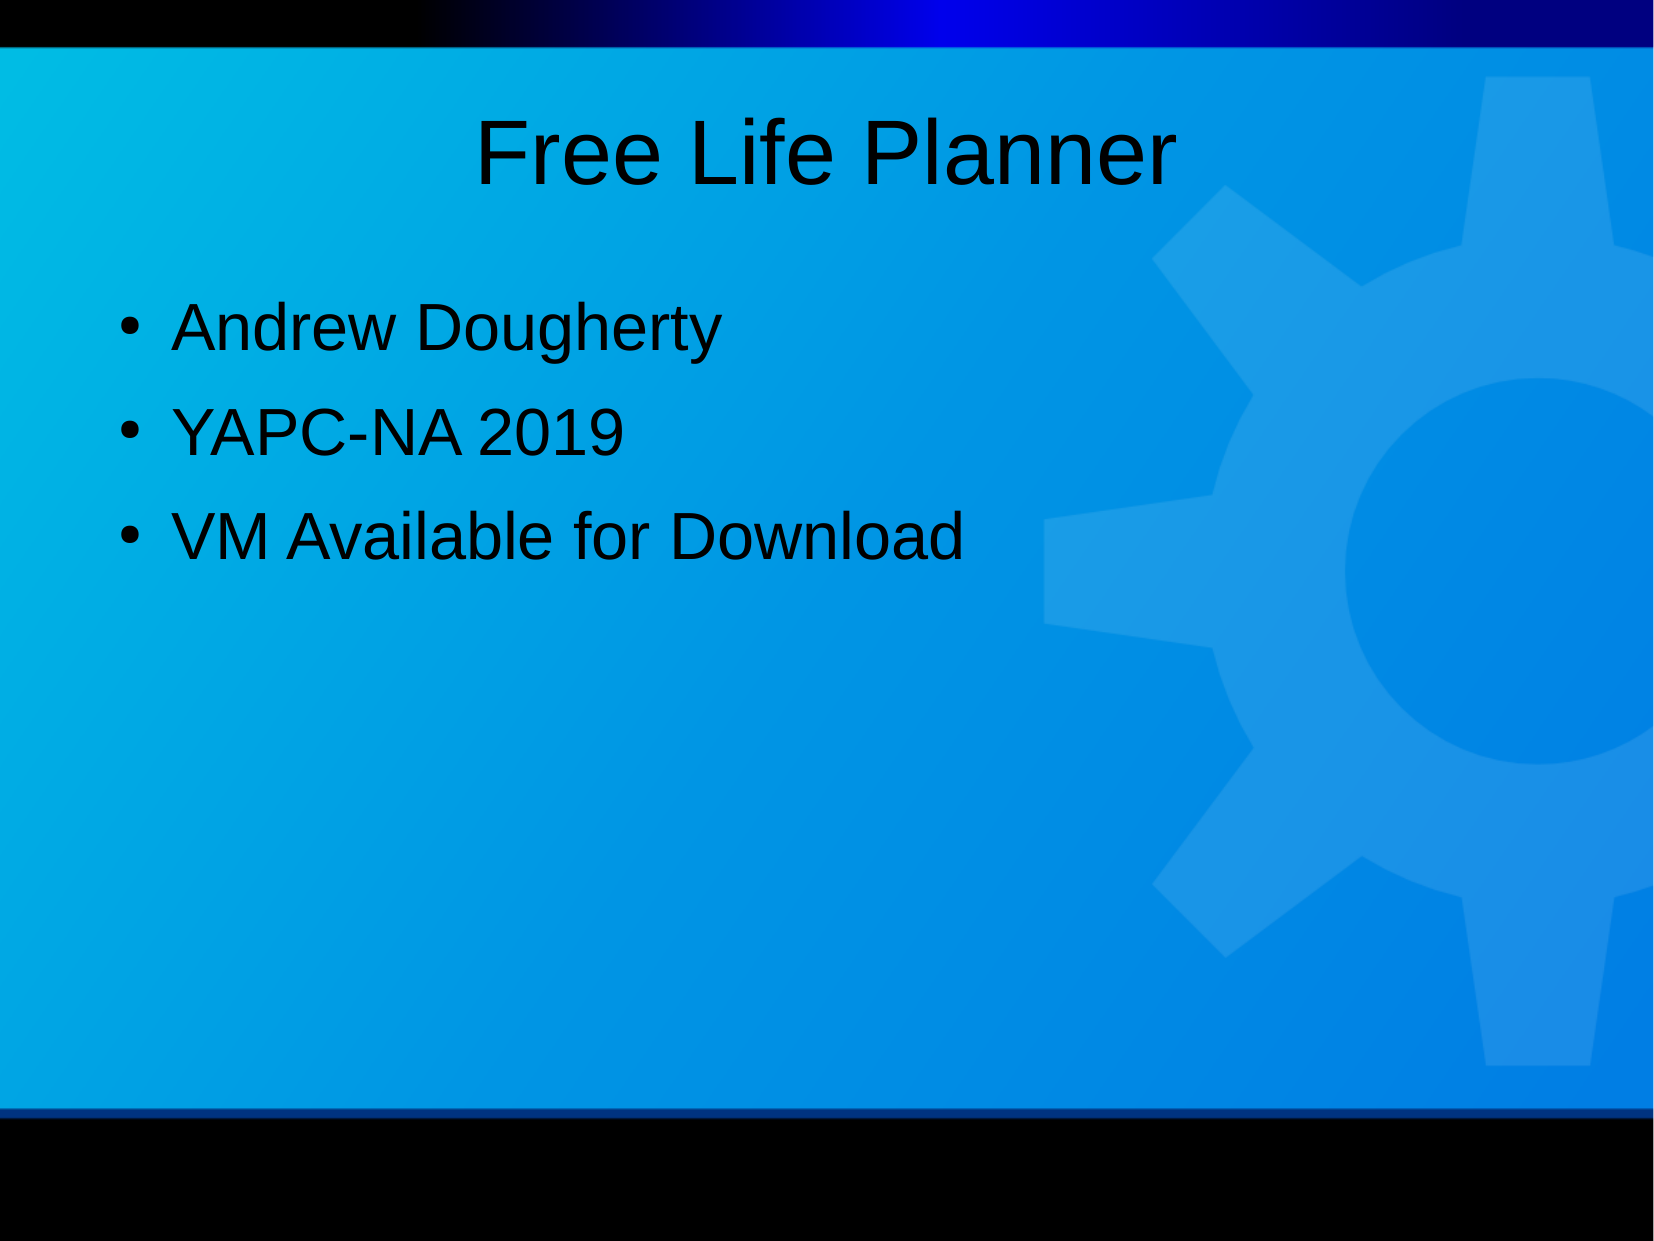

# Free Life Planner
Andrew Dougherty
YAPC-NA 2019
VM Available for Download